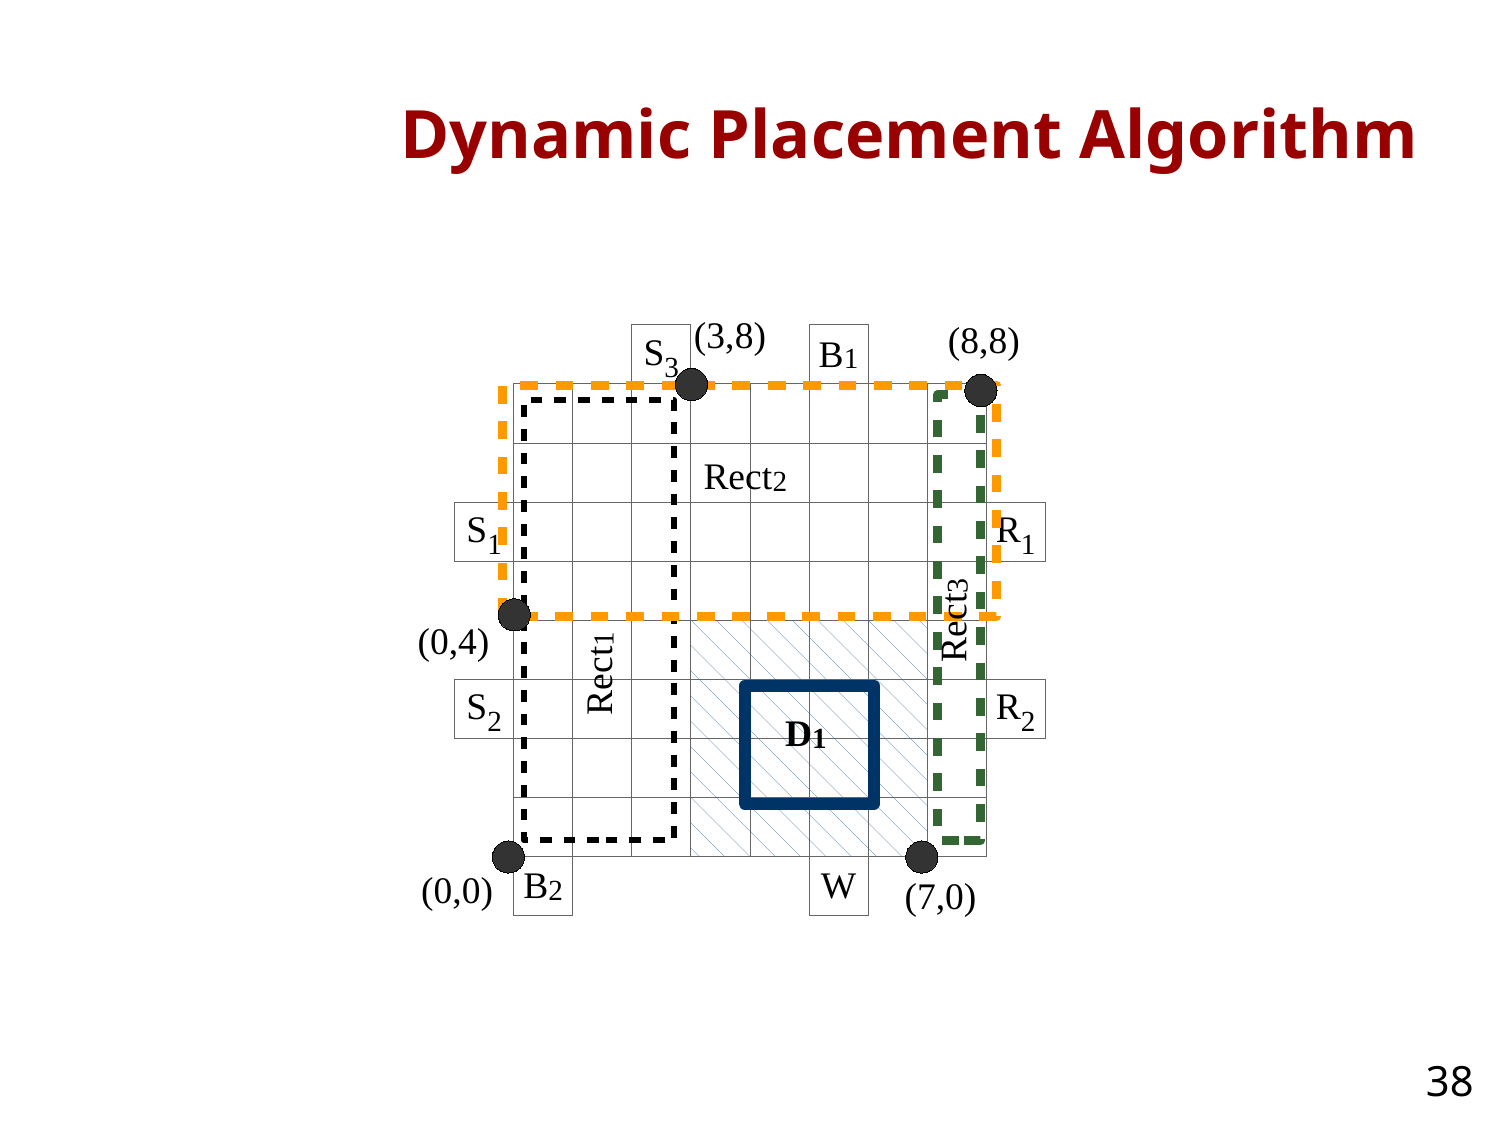

# Dynamic Placement Algorithm
(3,8)
(8,8)
S3
B1
S1
R1
S2
R2
B2
W
Rect2
Rect3
Rect1
(0,4)
D1
(0,0)
(7,0)